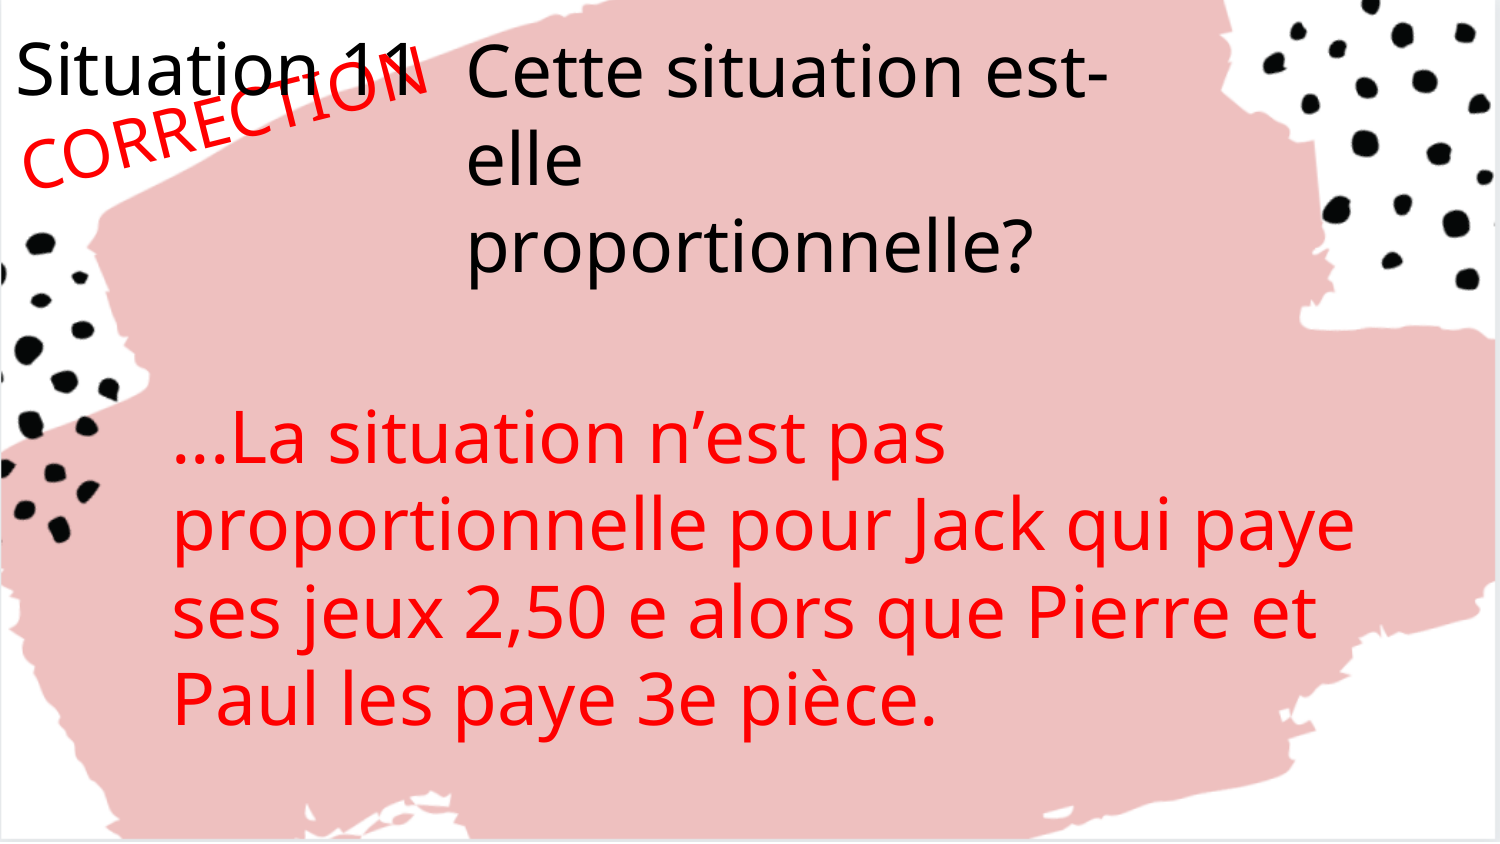

Situation 11
Cette situation est-elle proportionnelle?
CORRECTION
...La situation n’est pas proportionnelle pour Jack qui paye ses jeux 2,50 e alors que Pierre et Paul les paye 3e pièce.